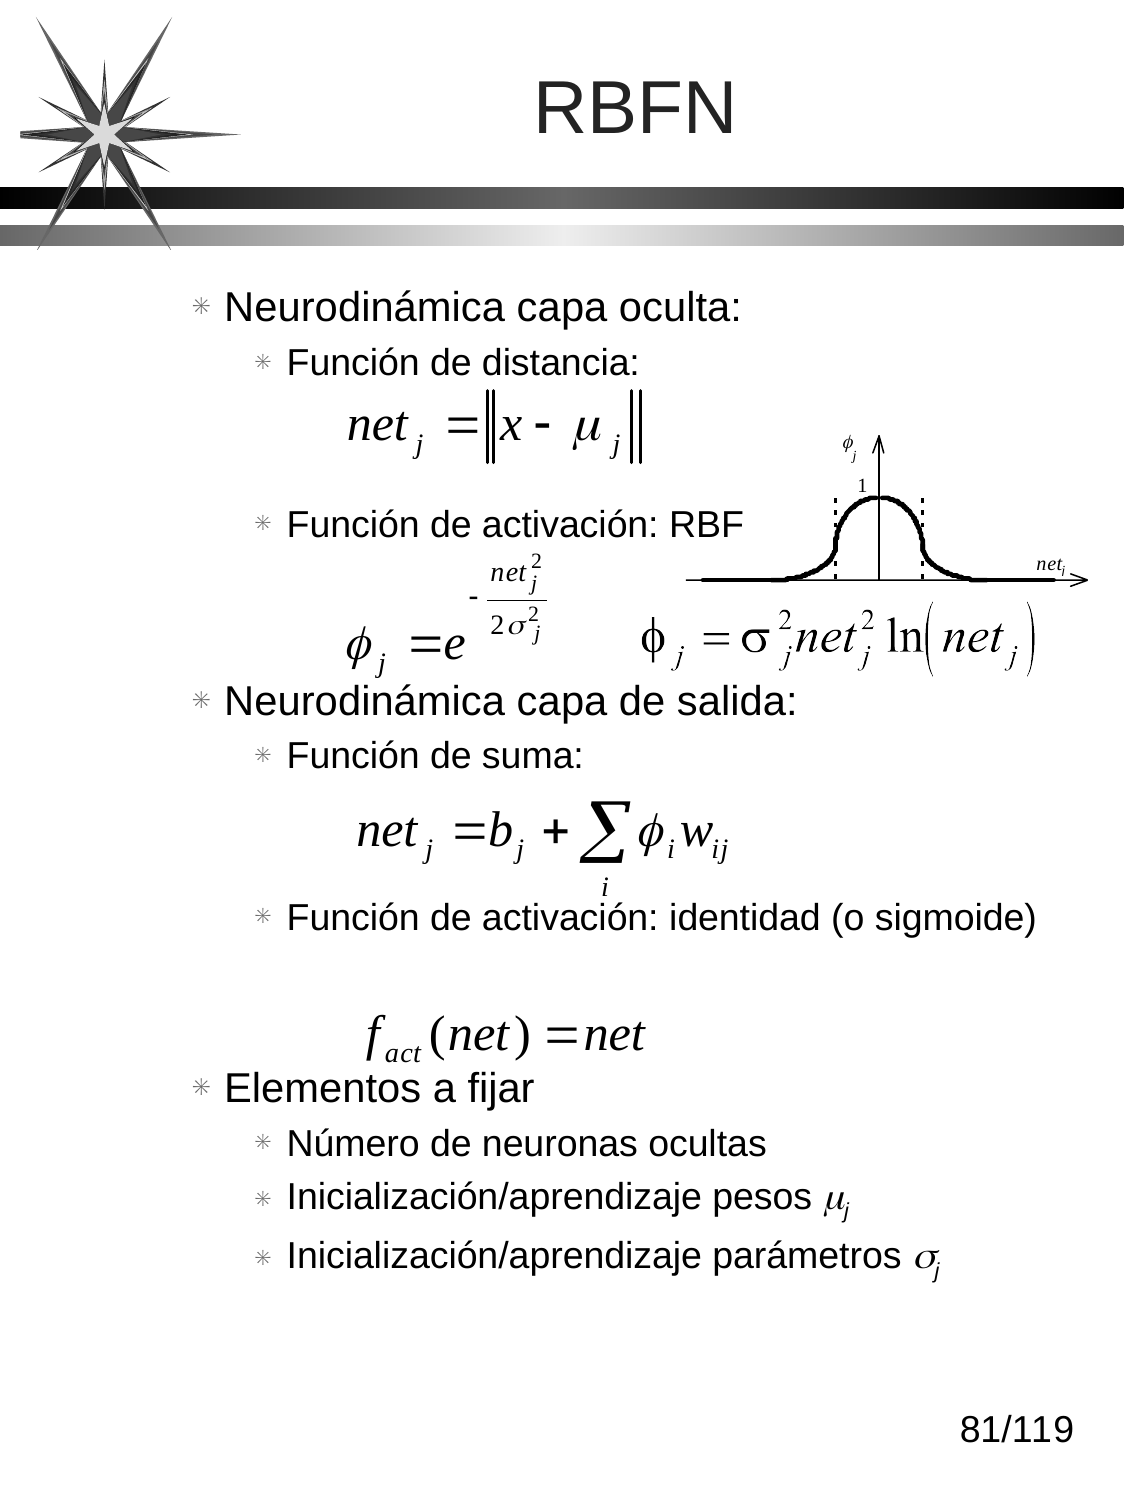

# RBFN
Neurodinámica capa oculta:
Función de distancia:
Función de activación: RBF
Neurodinámica capa de salida:
Función de suma:
Función de activación: identidad (o sigmoide)
Elementos a fijar
Número de neuronas ocultas
Inicialización/aprendizaje pesos j
Inicialización/aprendizaje parámetros j